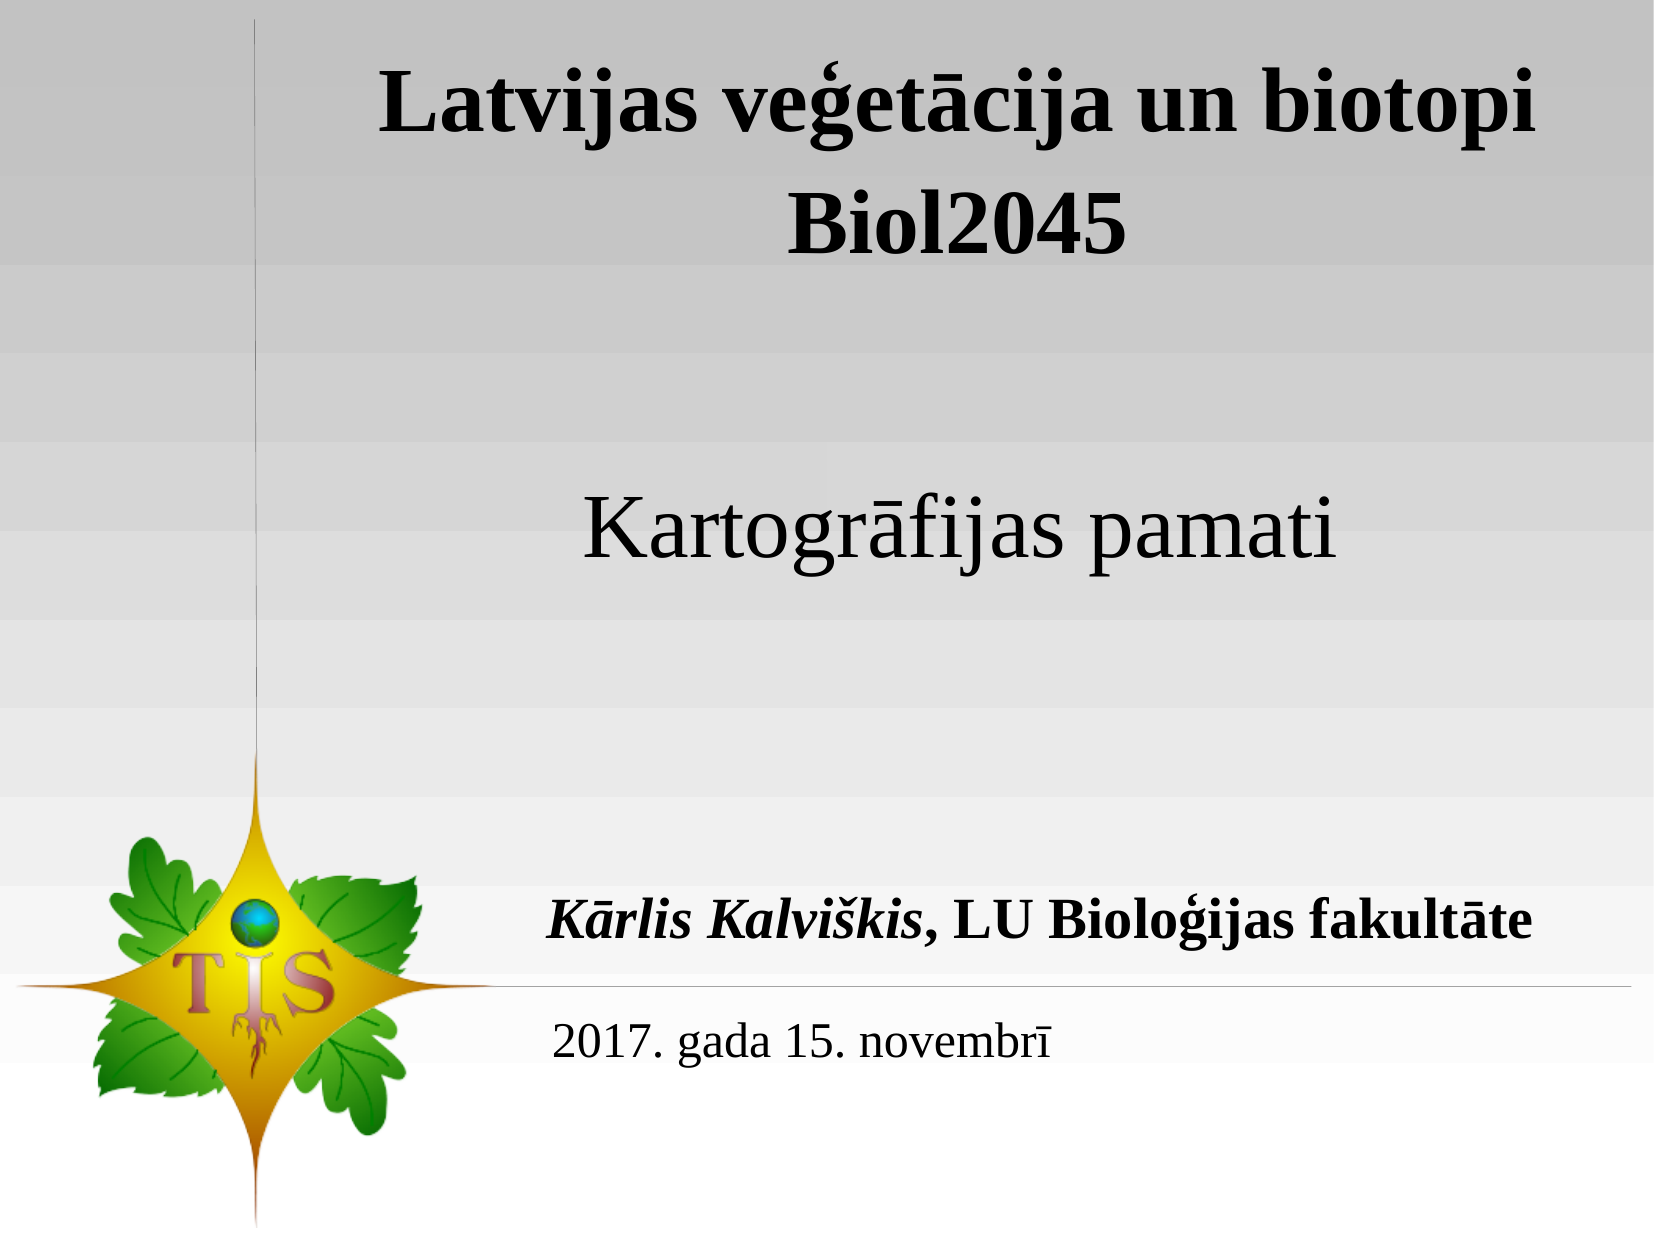

# Kartogrāfijas pamati
Kārlis Kalviškis, LU Bioloģijas fakultāte
2017. gada 15. novembrī